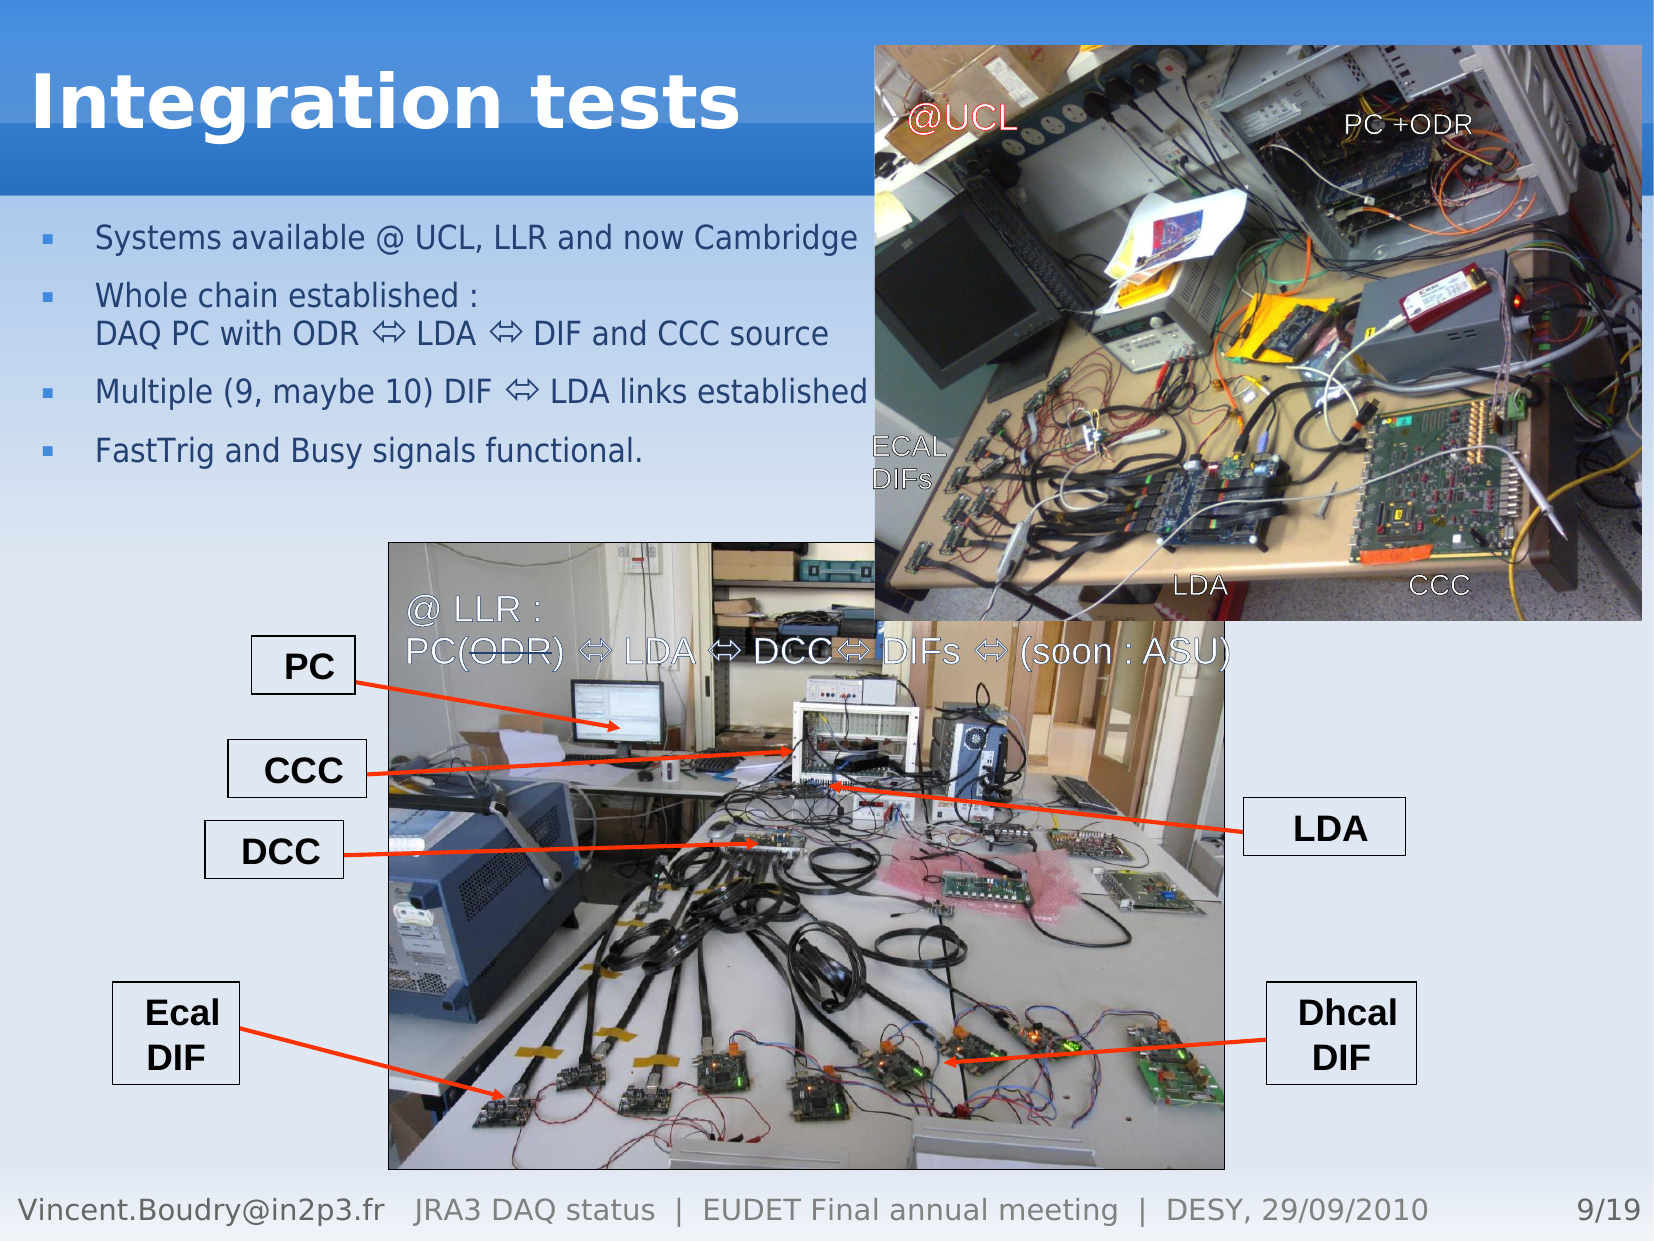

# Integration tests
@UCL
PC +ODR
Systems available @ UCL, LLR and now Cambridge
Whole chain established :
DAQ PC with ODR  LDA  DIF and CCC source
Multiple (9, maybe 10) DIF  LDA links established
FastTrig and Busy signals functional.
ECAL
DIFs
LDA
CCC
@ LLR :
PC(ODR)  LDA  DCC DIFs  (soon : ASU)
Vincent.Boudry@in2p3.fr
JRA3 DAQ status | EUDET Final annual meeting | DESY, 29/09/2010
9